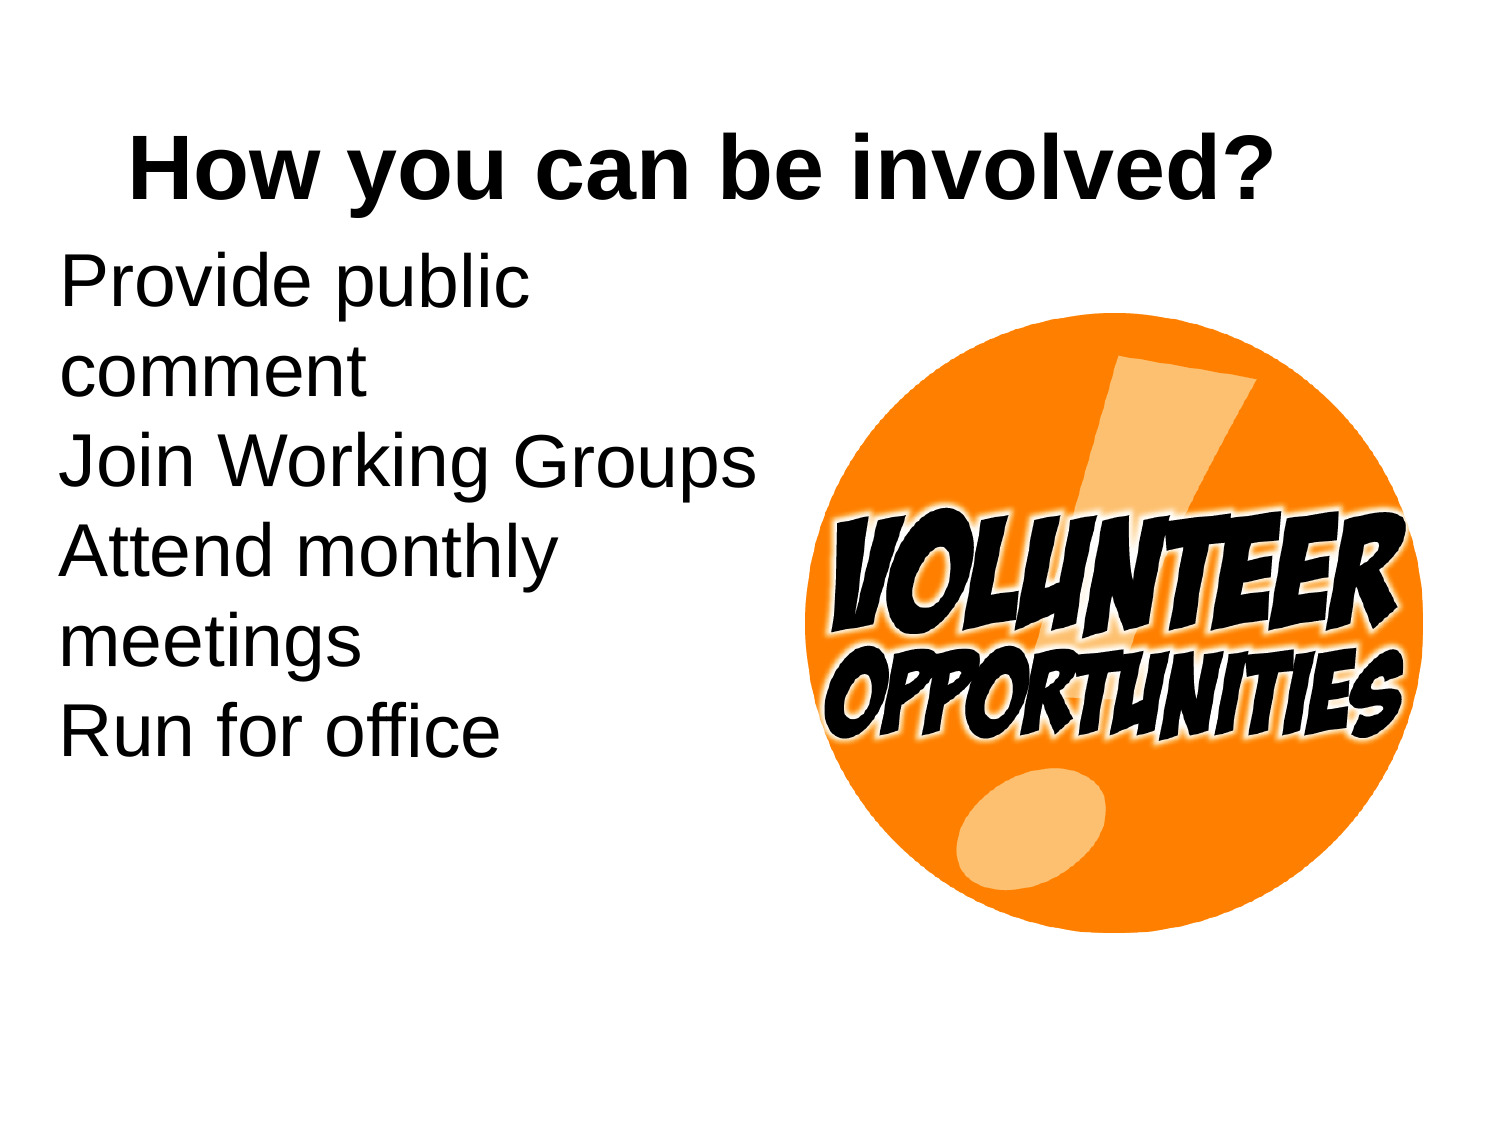

# How you can be involved?
Provide public comment
Join Working Groups
Attend monthly meetings
Run for office